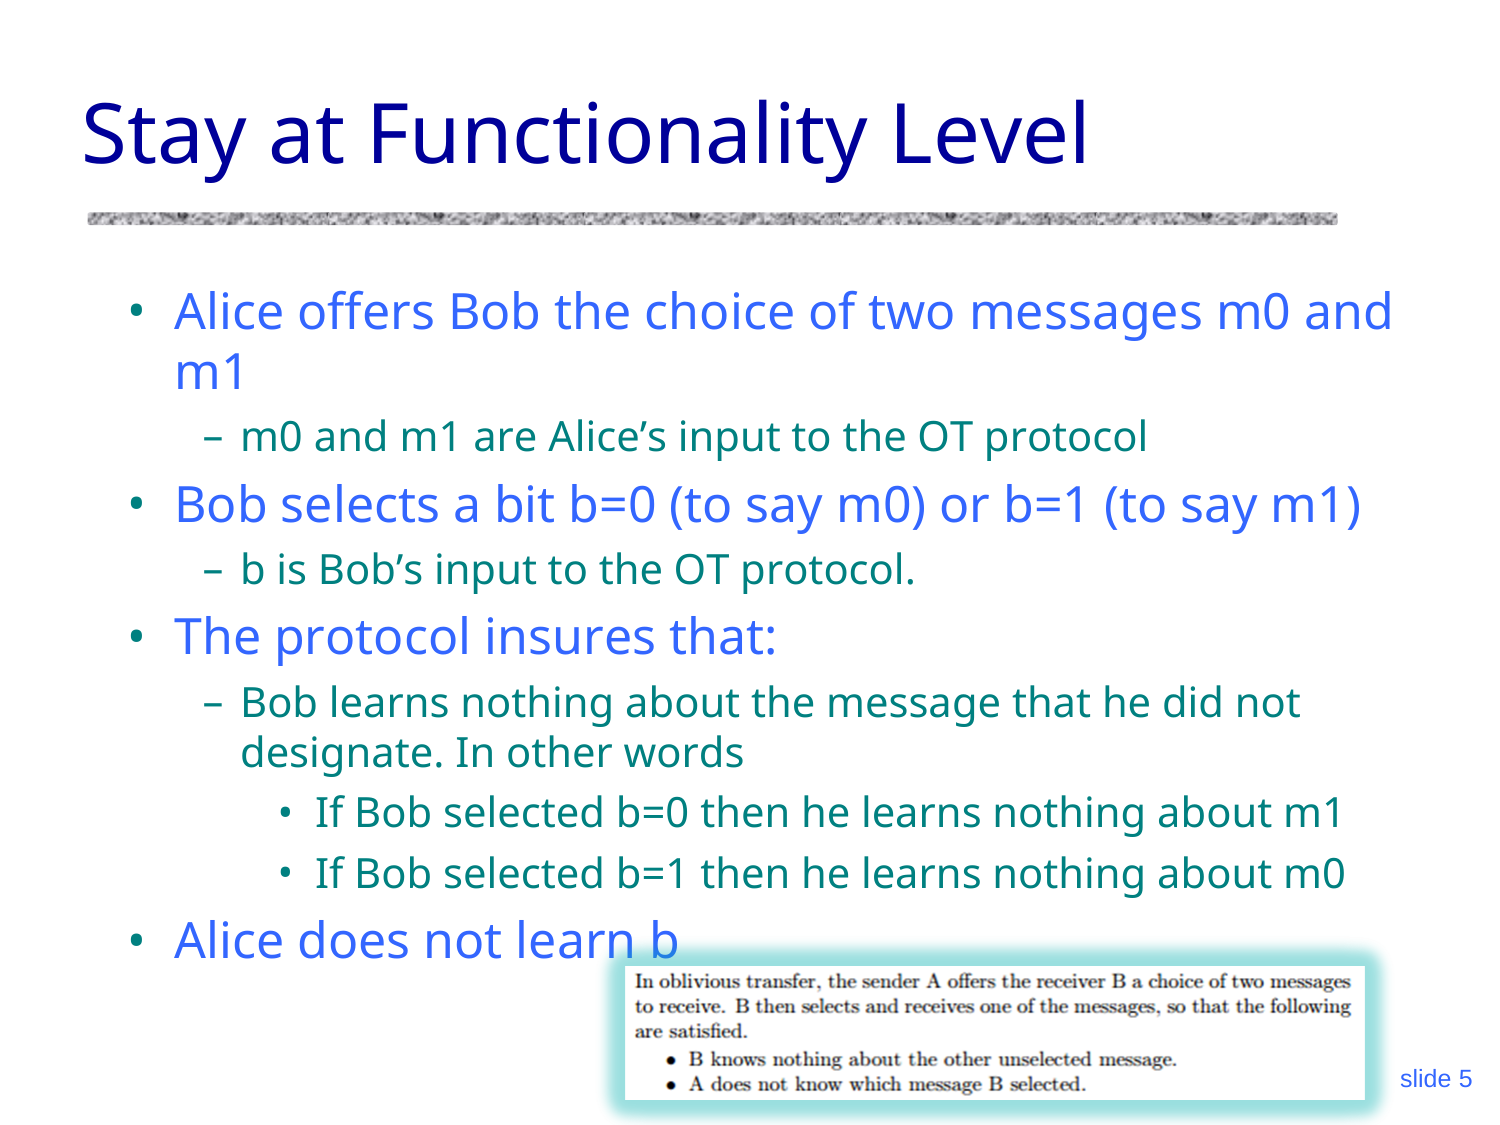

# Stay at Functionality Level
Alice offers Bob the choice of two messages m0 and m1
m0 and m1 are Alice’s input to the OT protocol
Bob selects a bit b=0 (to say m0) or b=1 (to say m1)
b is Bob’s input to the OT protocol.
The protocol insures that:
Bob learns nothing about the message that he did not designate. In other words
If Bob selected b=0 then he learns nothing about m1
If Bob selected b=1 then he learns nothing about m0
Alice does not learn b
slide 4